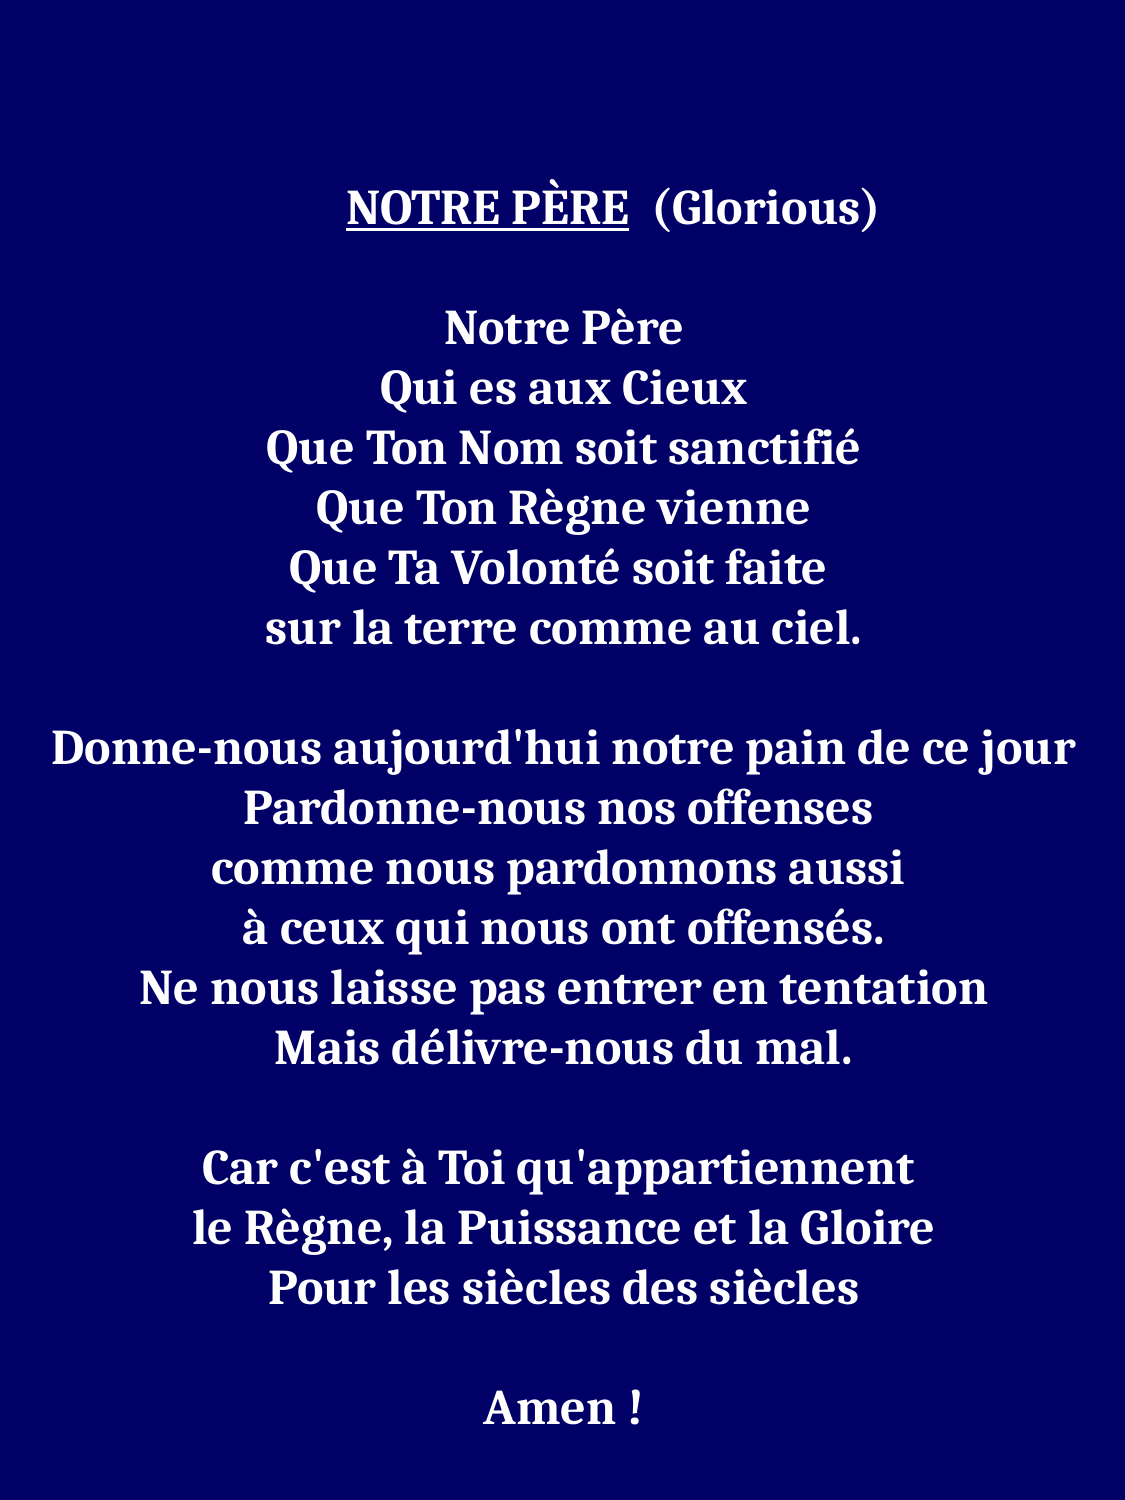

NOTRE PÈRE (Glorious)
Notre Père
Qui es aux Cieux
Que Ton Nom soit sanctifié
Que Ton Règne vienne
Que Ta Volonté soit faite
sur la terre comme au ciel.
Donne-nous aujourd'hui notre pain de ce jour
Pardonne-nous nos offenses
comme nous pardonnons aussi
à ceux qui nous ont offensés.
Ne nous laisse pas entrer en tentation
Mais délivre-nous du mal.
Car c'est à Toi qu'appartiennent
le Règne, la Puissance et la Gloire
Pour les siècles des siècles
Amen !